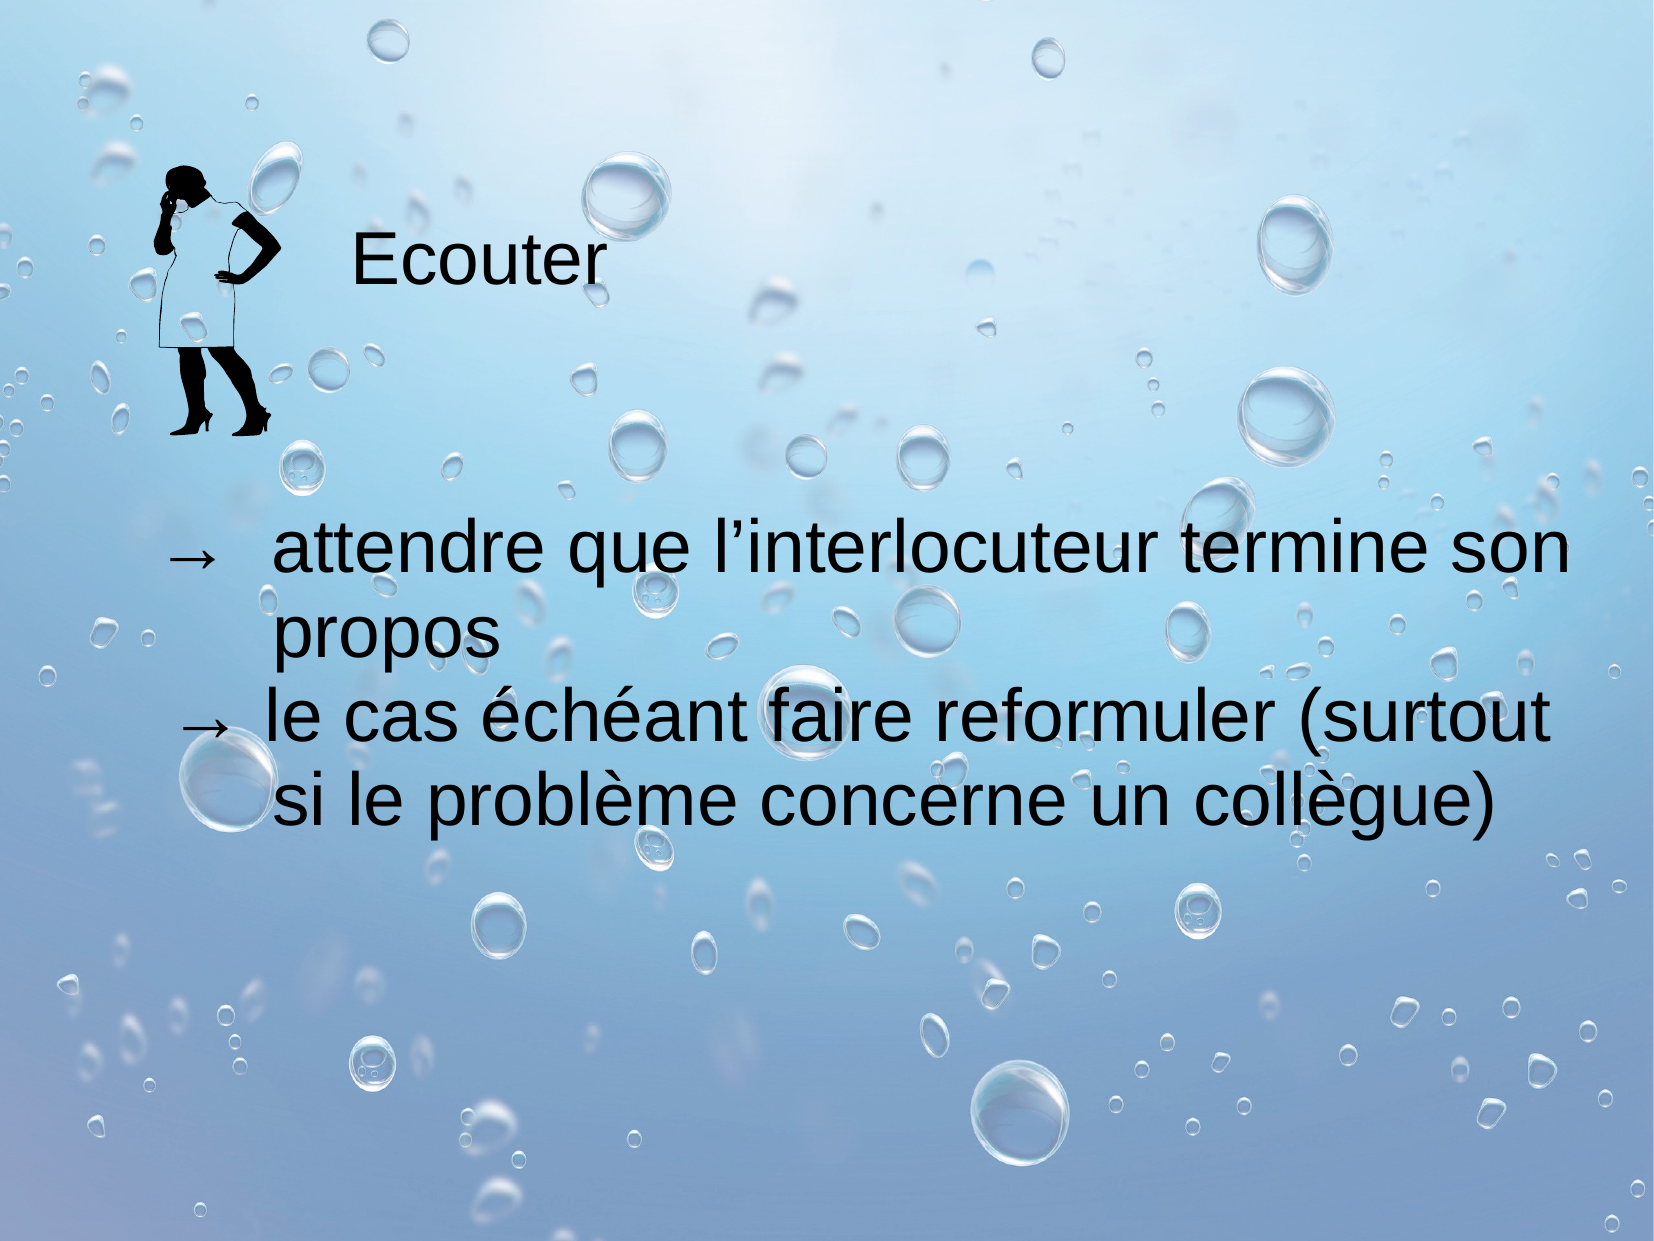

# Ecouter → attendre que l’interlocuteur termine son propos → le cas échéant faire reformuler (surtout si le problème concerne un collègue)